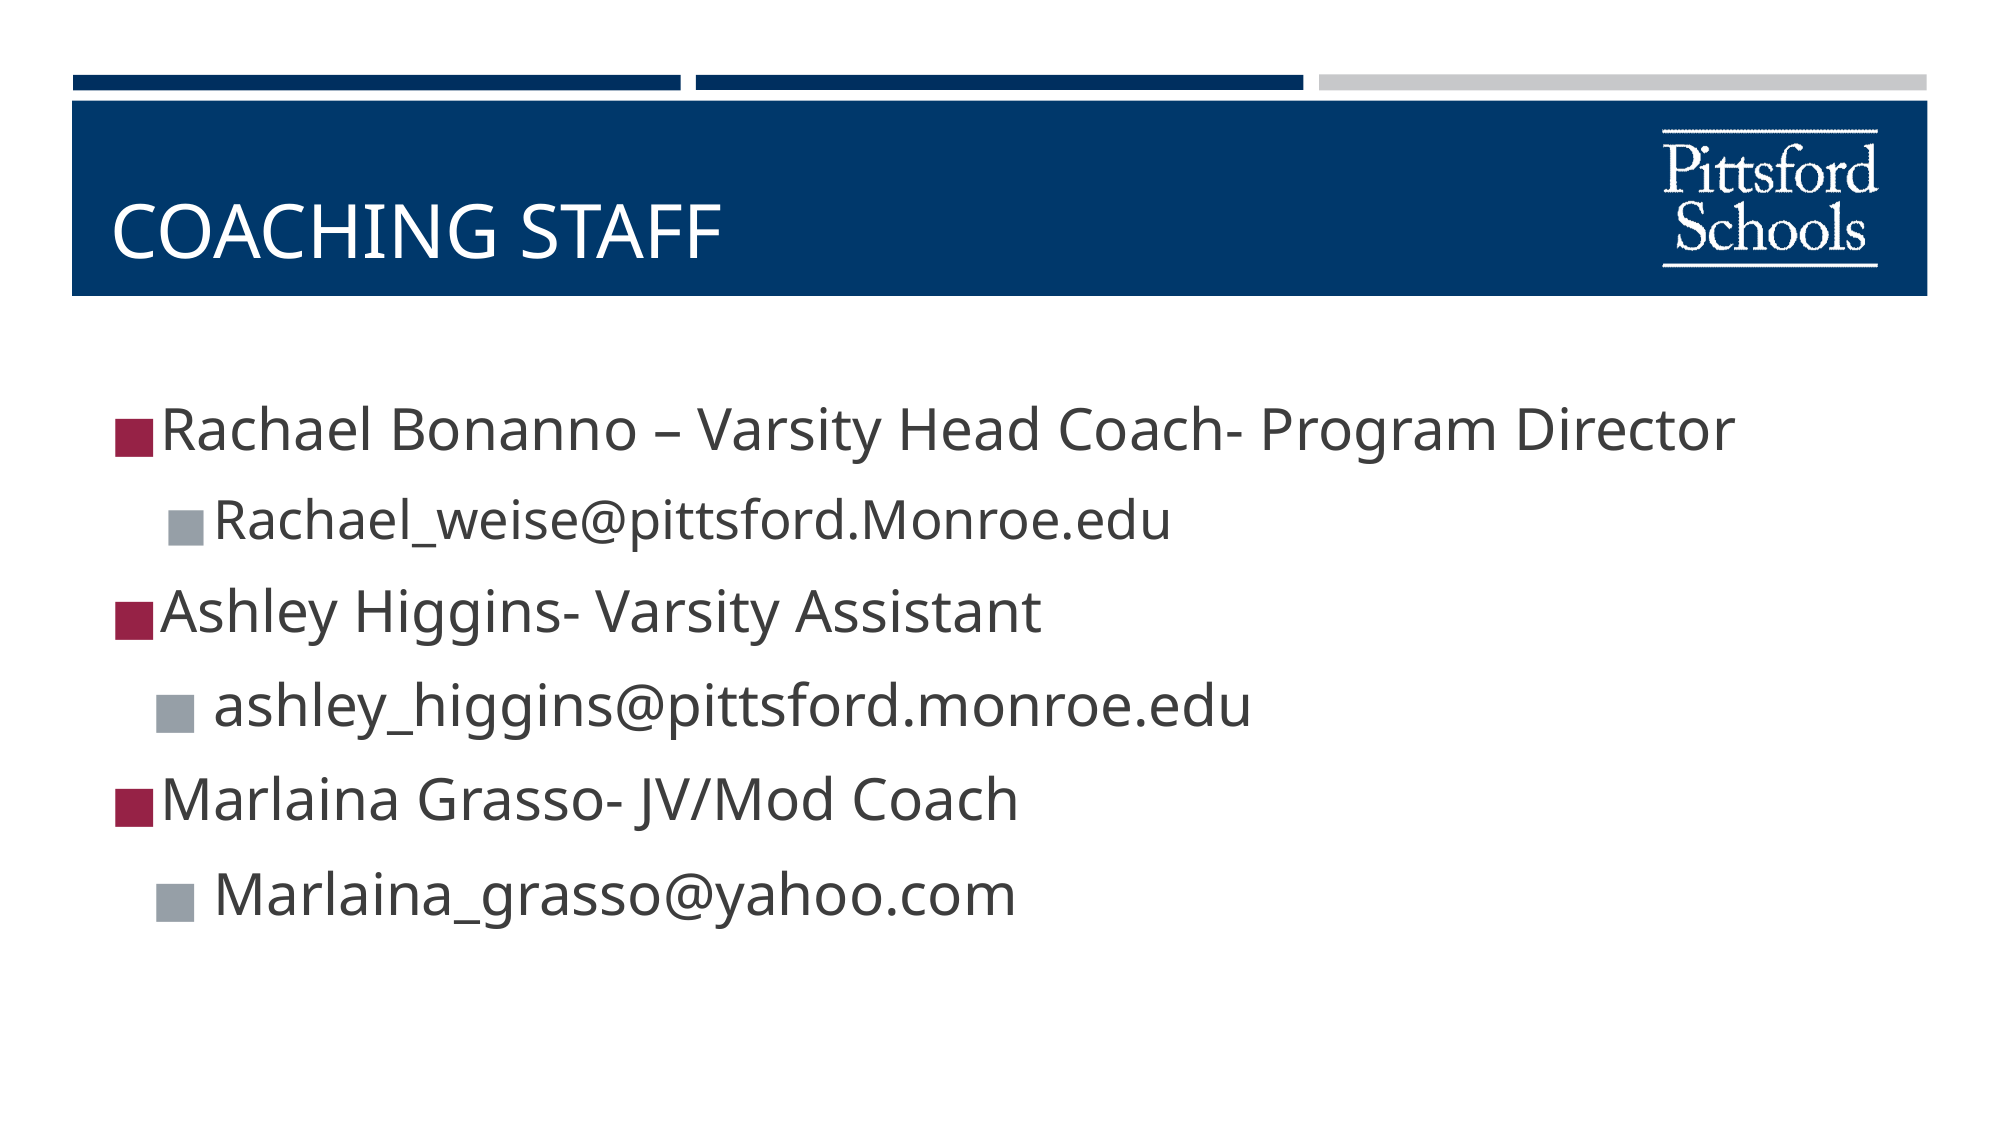

# COACHING STAFF
Rachael Bonanno – Varsity Head Coach- Program Director
Rachael_weise@pittsford.Monroe.edu
Ashley Higgins- Varsity Assistant
ashley_higgins@pittsford.monroe.edu
Marlaina Grasso- JV/Mod Coach
Marlaina_grasso@yahoo.com